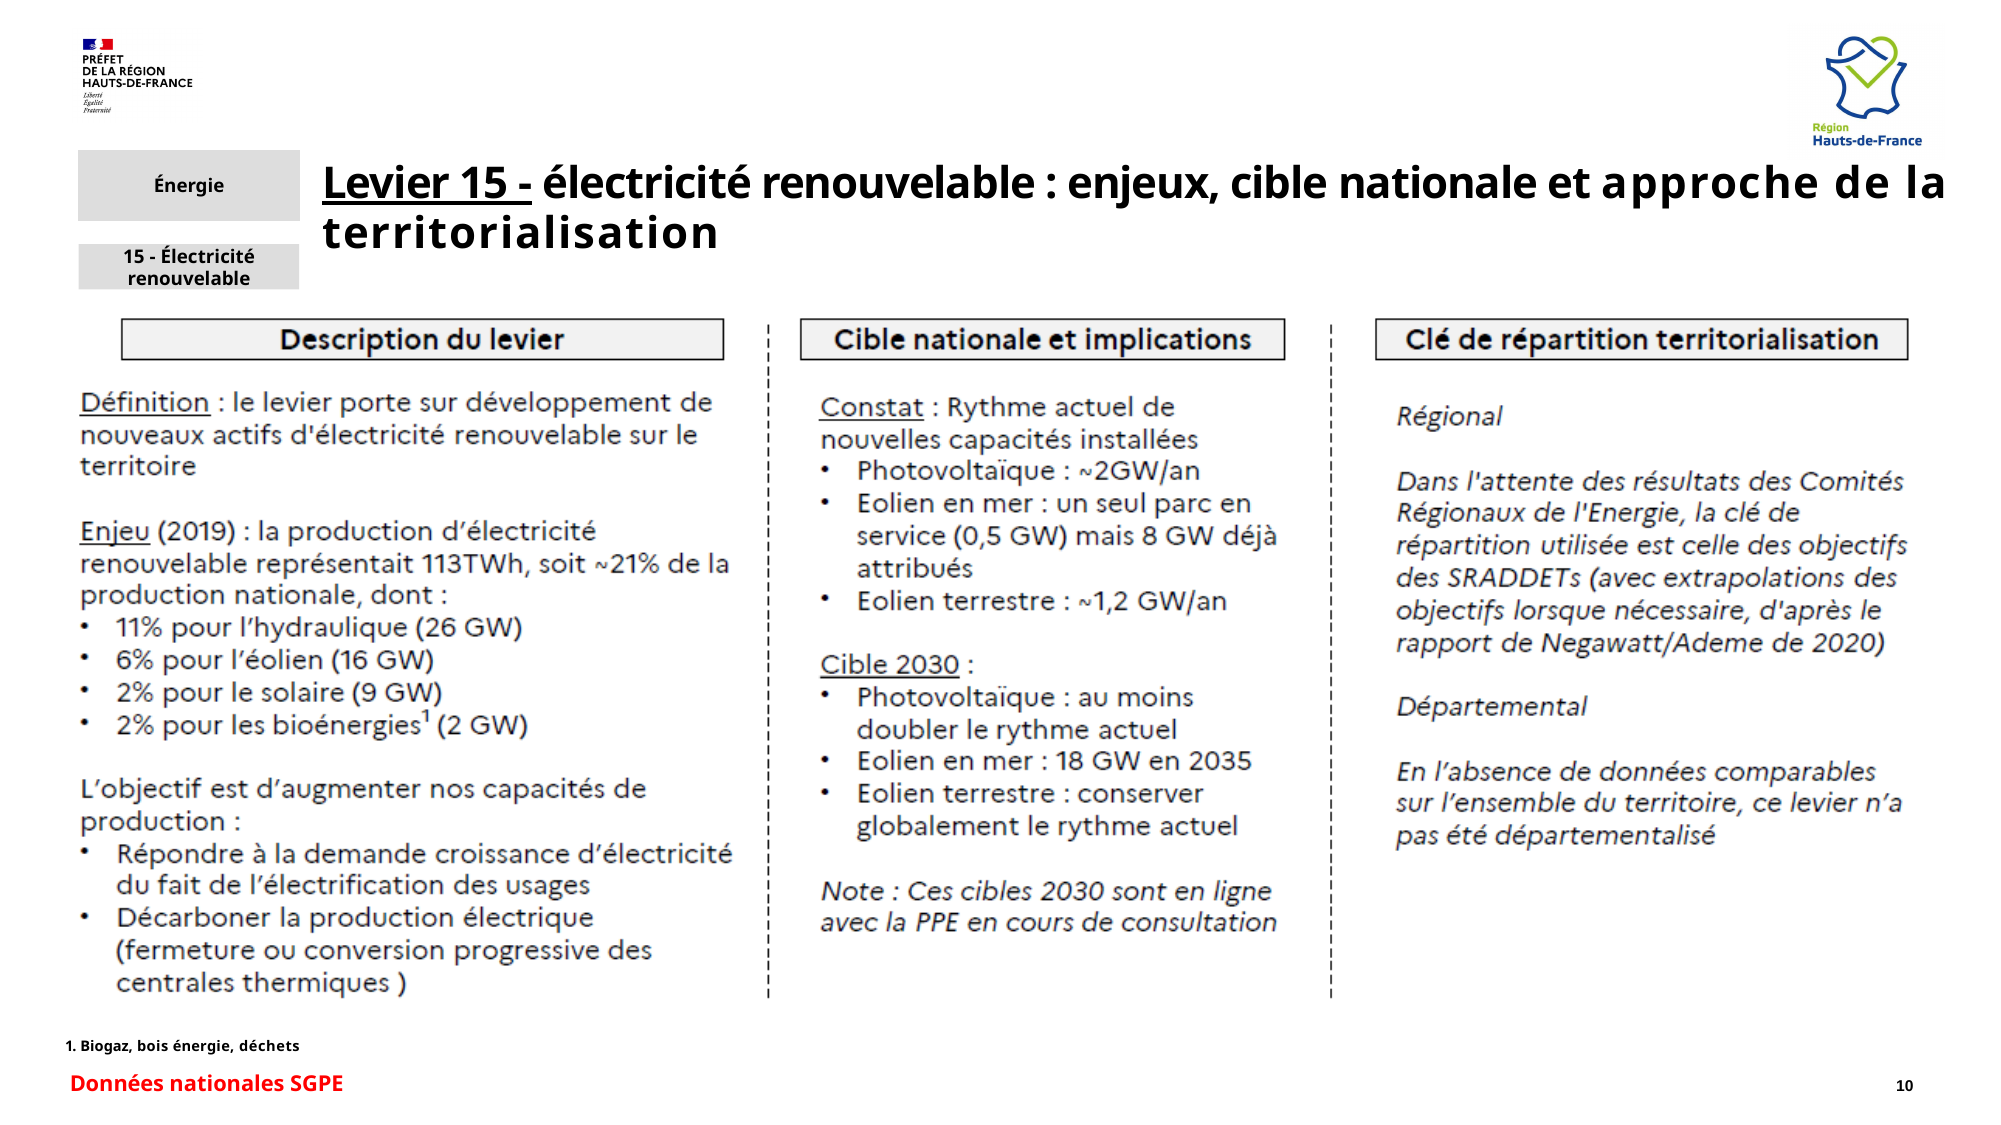

Énergie
# Levier 15 - électricité renouvelable : enjeux, cible nationale et approche de la territorialisation
15 - Électricité renouvelable
1. Biogaz, bois énergie, déchets
10
Données nationales SGPE